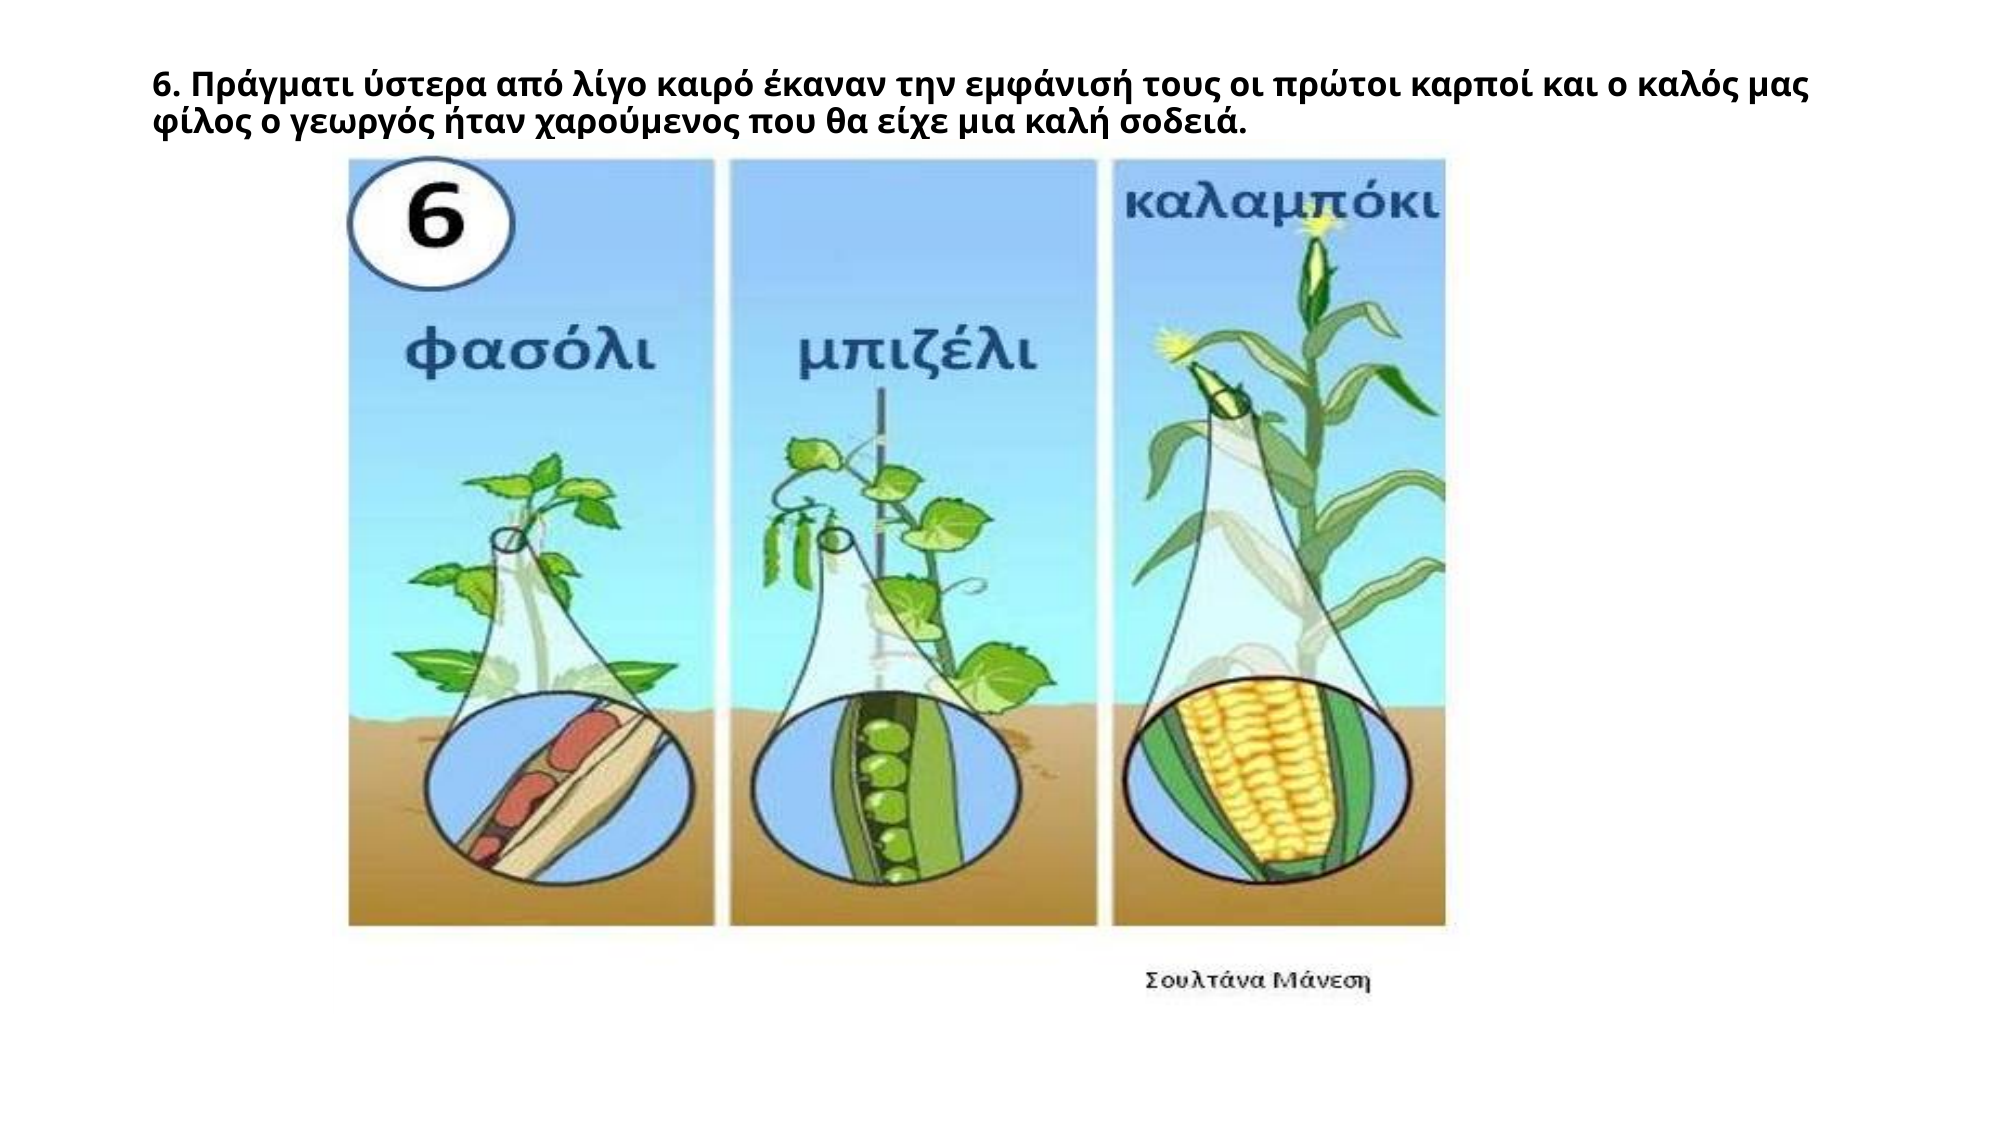

# 6. Πράγματι ύστερα από λίγο καιρό έκαναν την εμφάνισή τους οι πρώτοι καρποί και ο καλός μας φίλος ο γεωργός ήταν χαρούμενος που θα είχε μια καλή σοδειά.